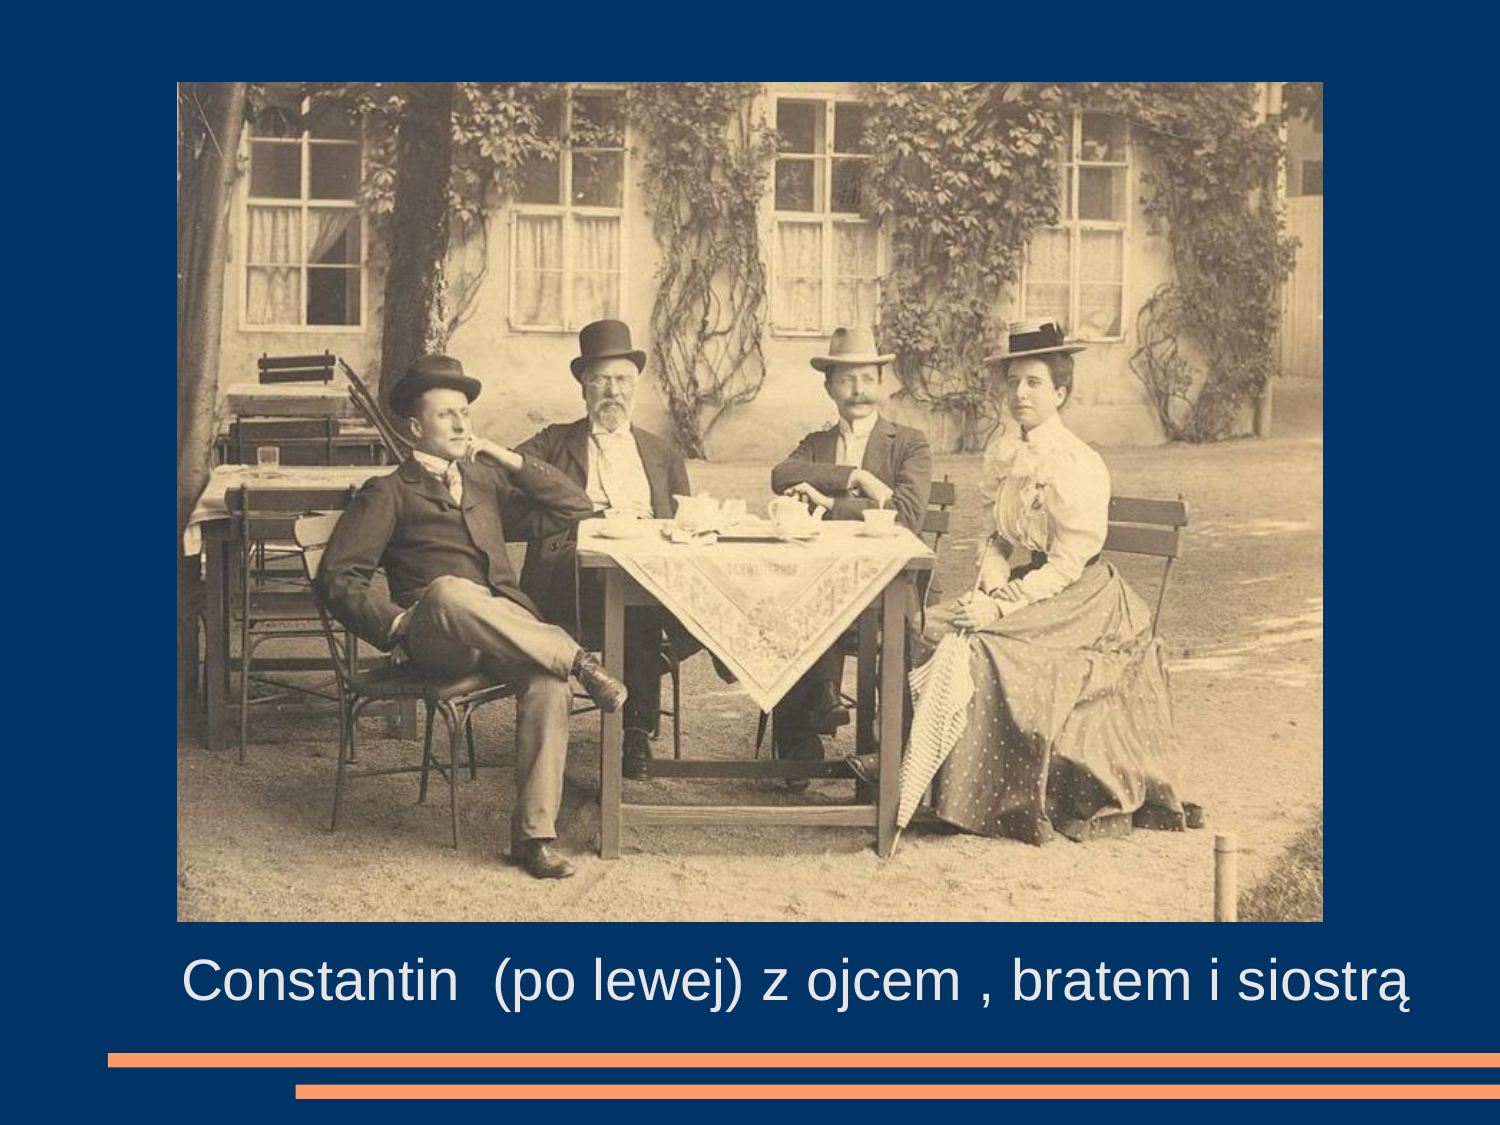

#
Constantin (po lewej) z ojcem , bratem i siostrą